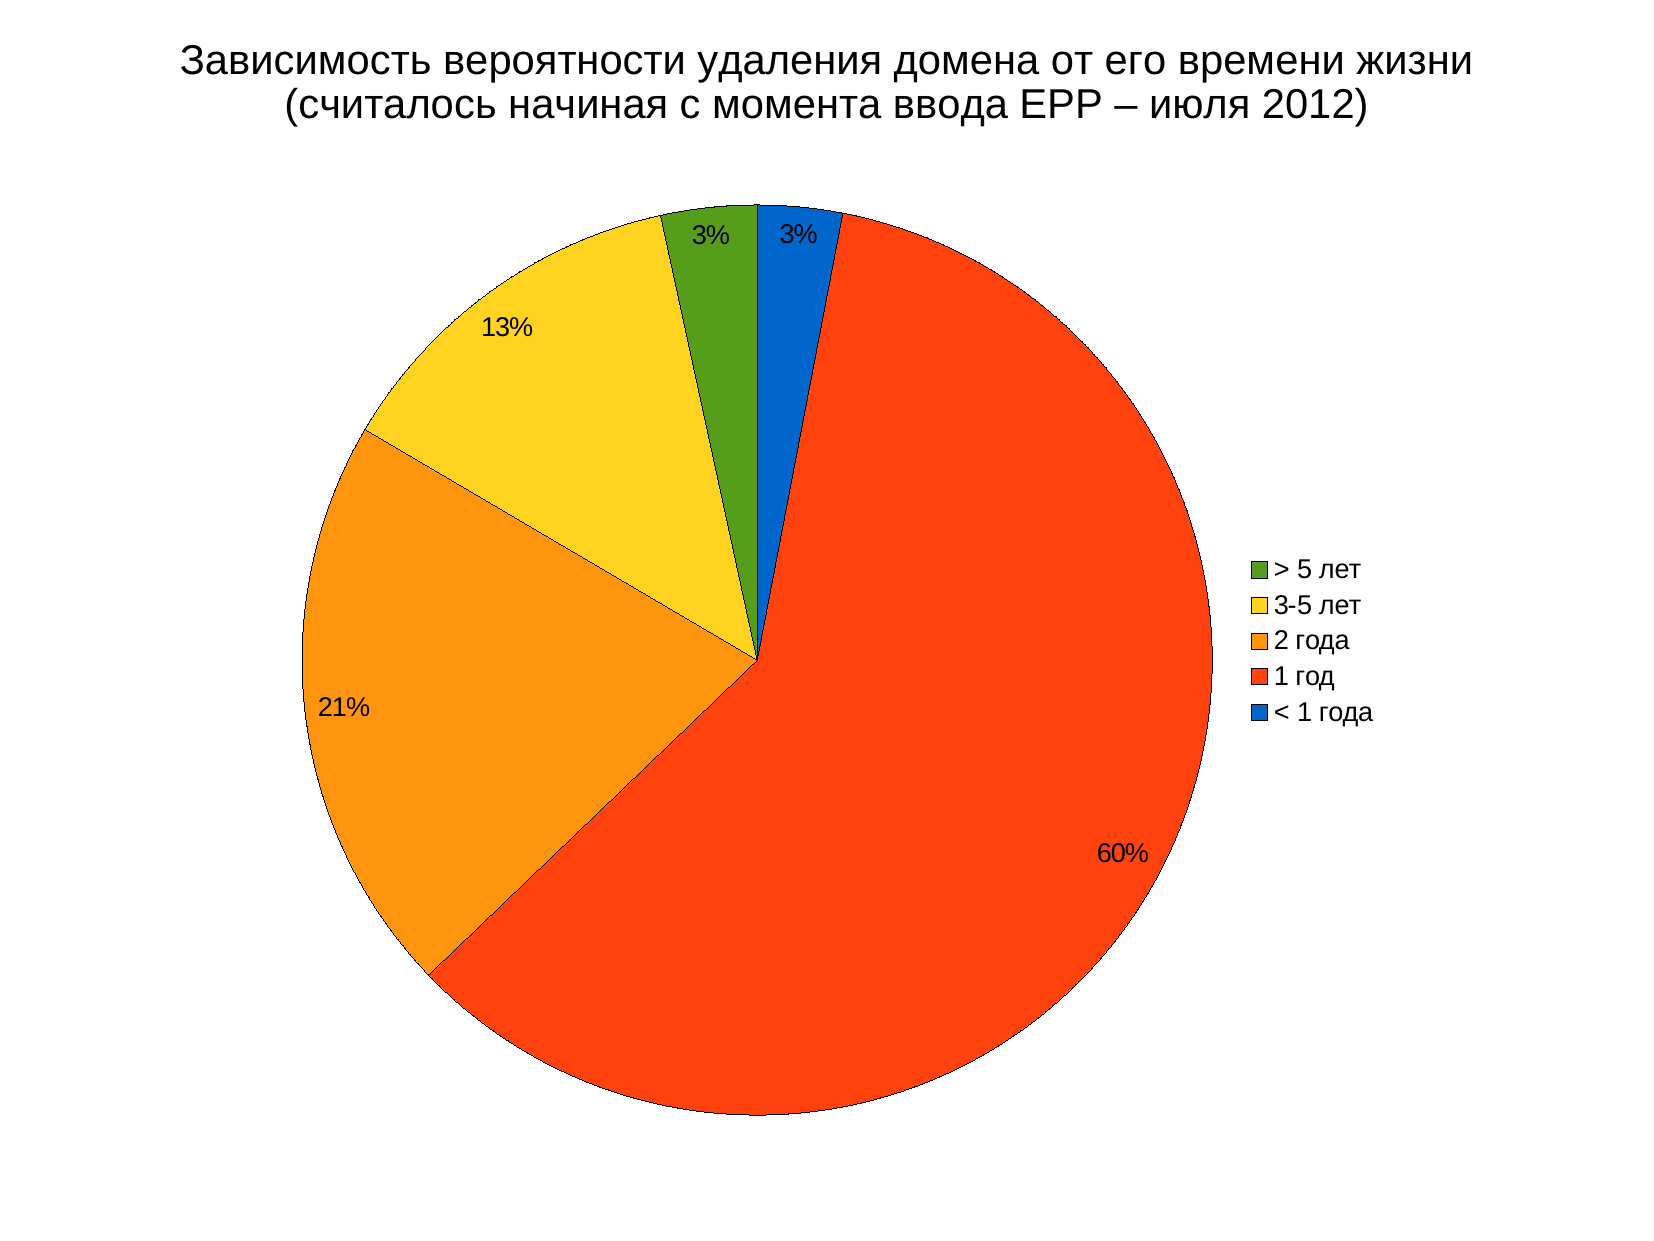

# Зависимость вероятности удаления домена от его времени жизни (считалось начиная с момента ввода EPP – июля 2012)
### Chart
| Category | Столбец 1 |
|---|---|
| > 5 лет | 35.0 |
| 3-5 лет | 135.0 |
| 2 года | 212.0 |
| 1 год | 615.0 |
| < 1 года | 31.0 |